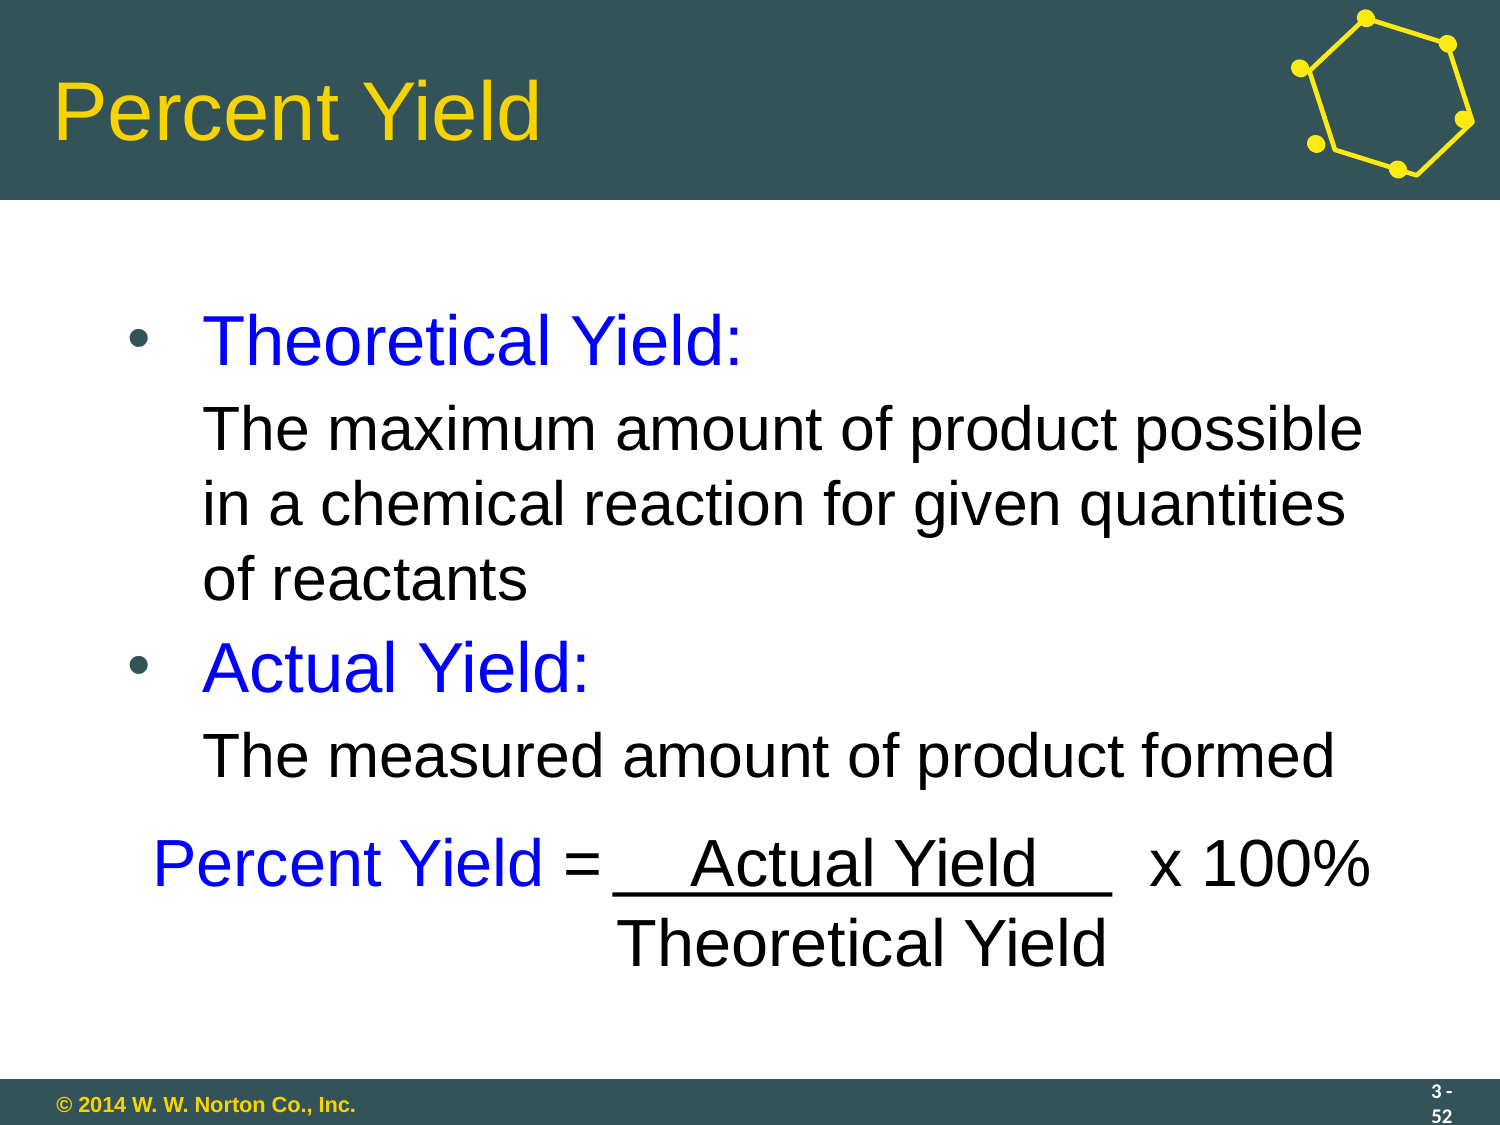

Percent Yield
# Theoretical Yield:
The maximum amount of product possible in a chemical reaction for given quantities of reactants
 Actual Yield:
The measured amount of product formed
Percent Yield = Actual Yield x 100%			 Theoretical Yield